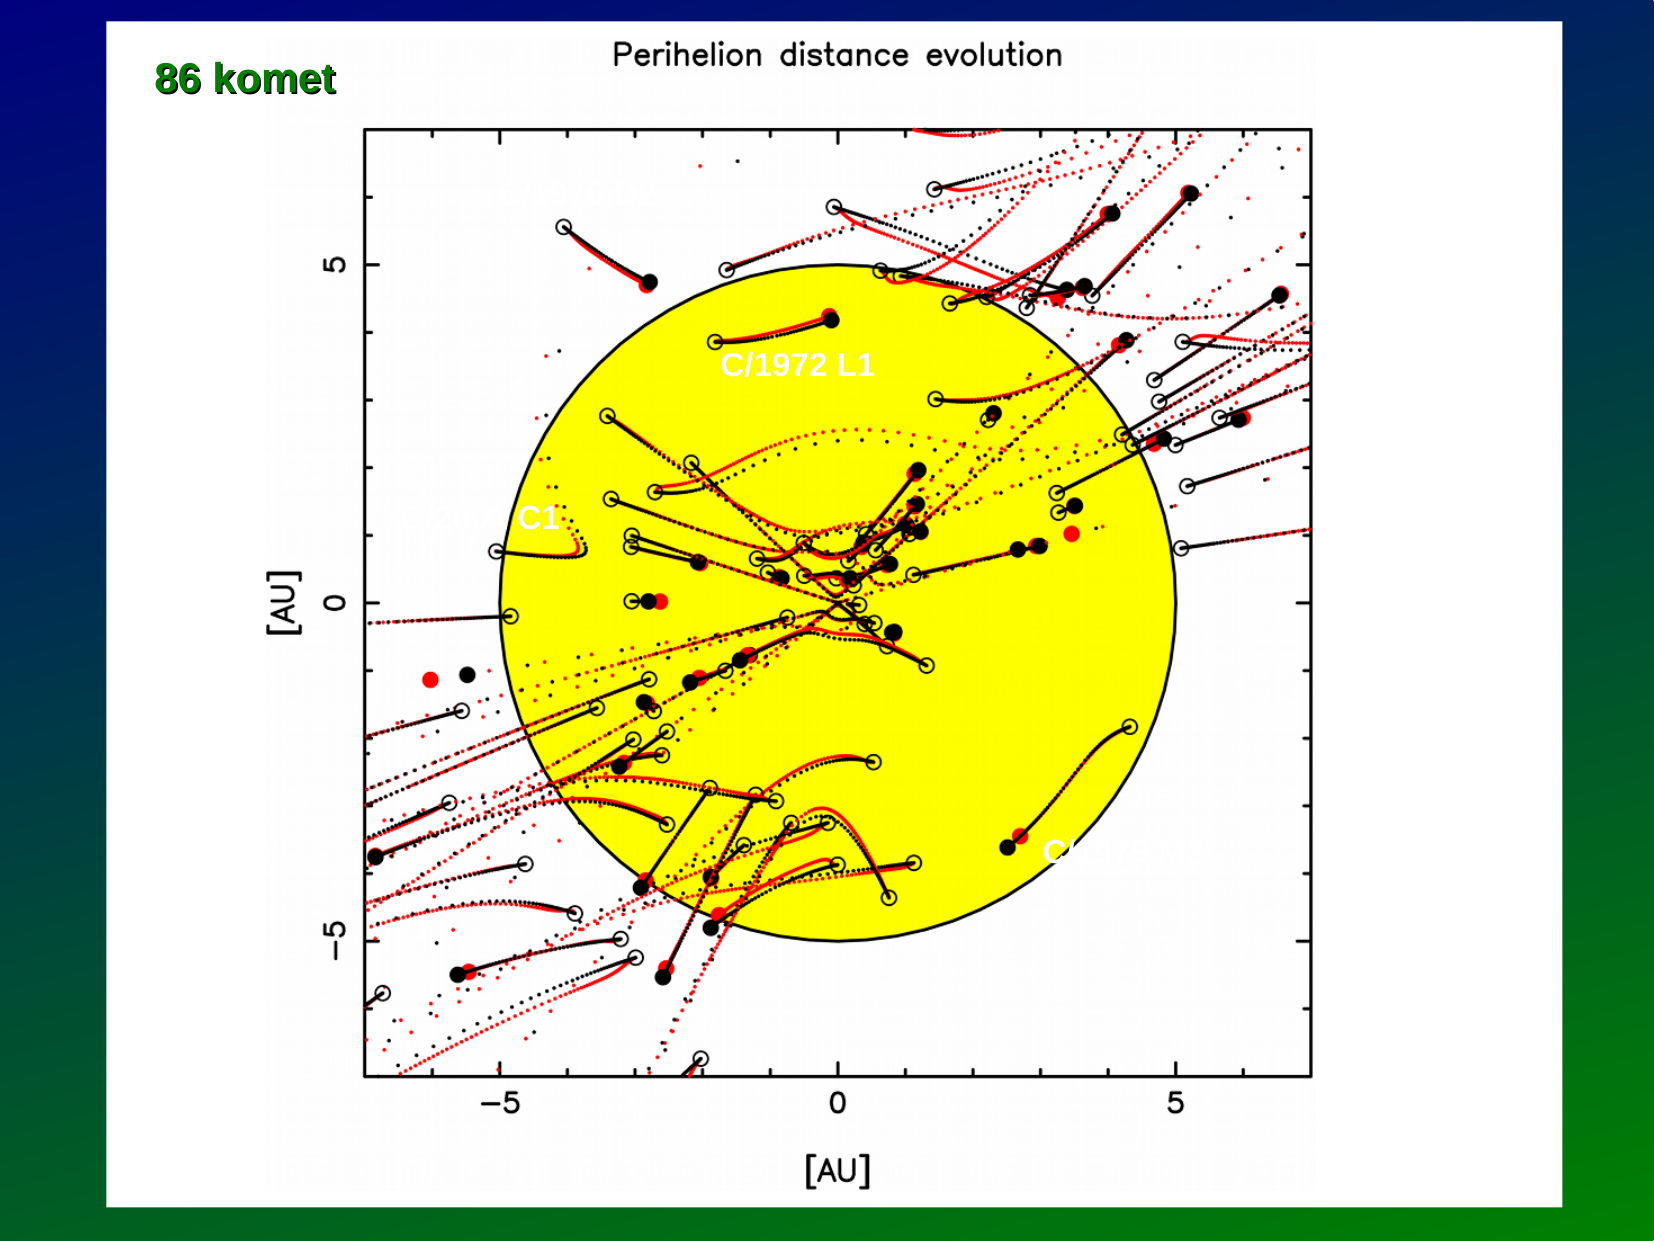

86 komet
C/1976 D2
C/1972 L1
C/2001 C1
C/1979 M3